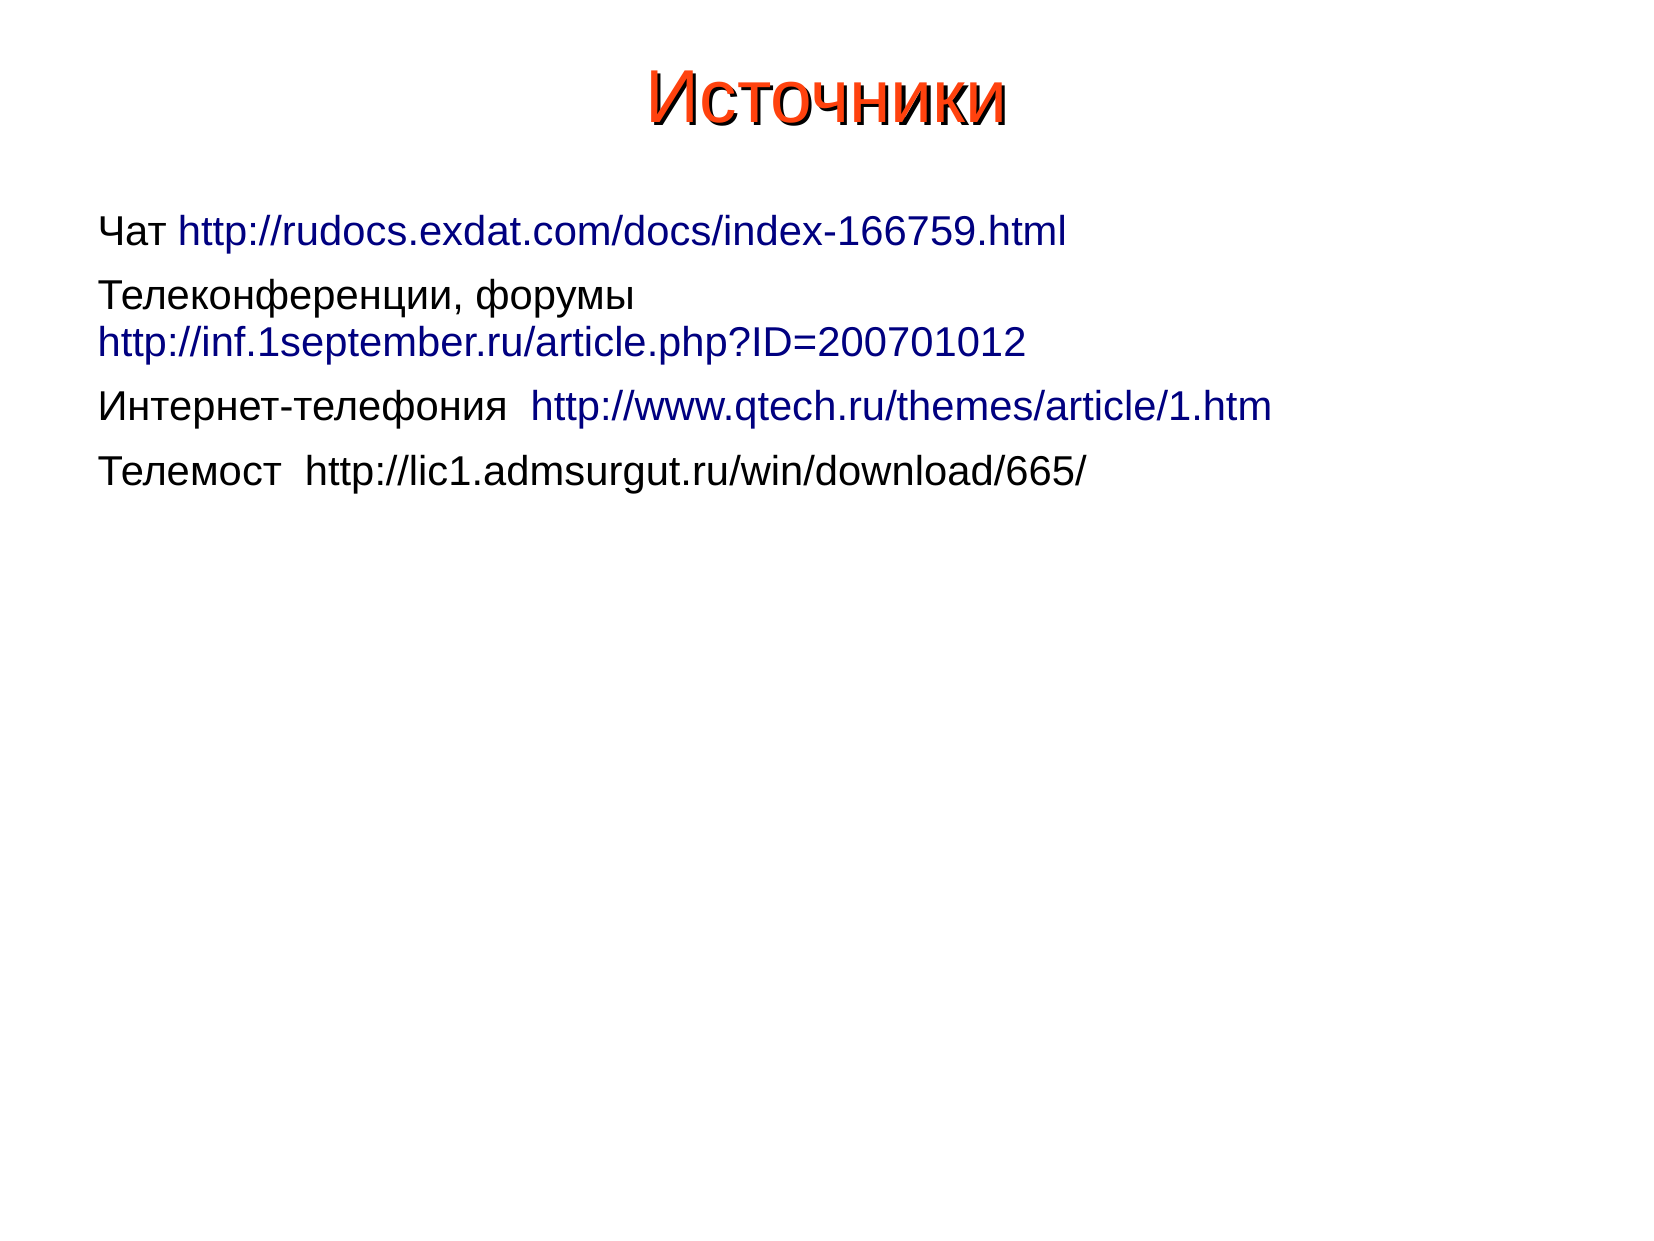

Источники
Чат http://rudocs.exdat.com/docs/index-166759.html
Телеконференции, форумы http://inf.1september.ru/article.php?ID=200701012
Интернет-телефония http://www.qtech.ru/themes/article/1.htm
Телемост http://lic1.admsurgut.ru/win/download/665/